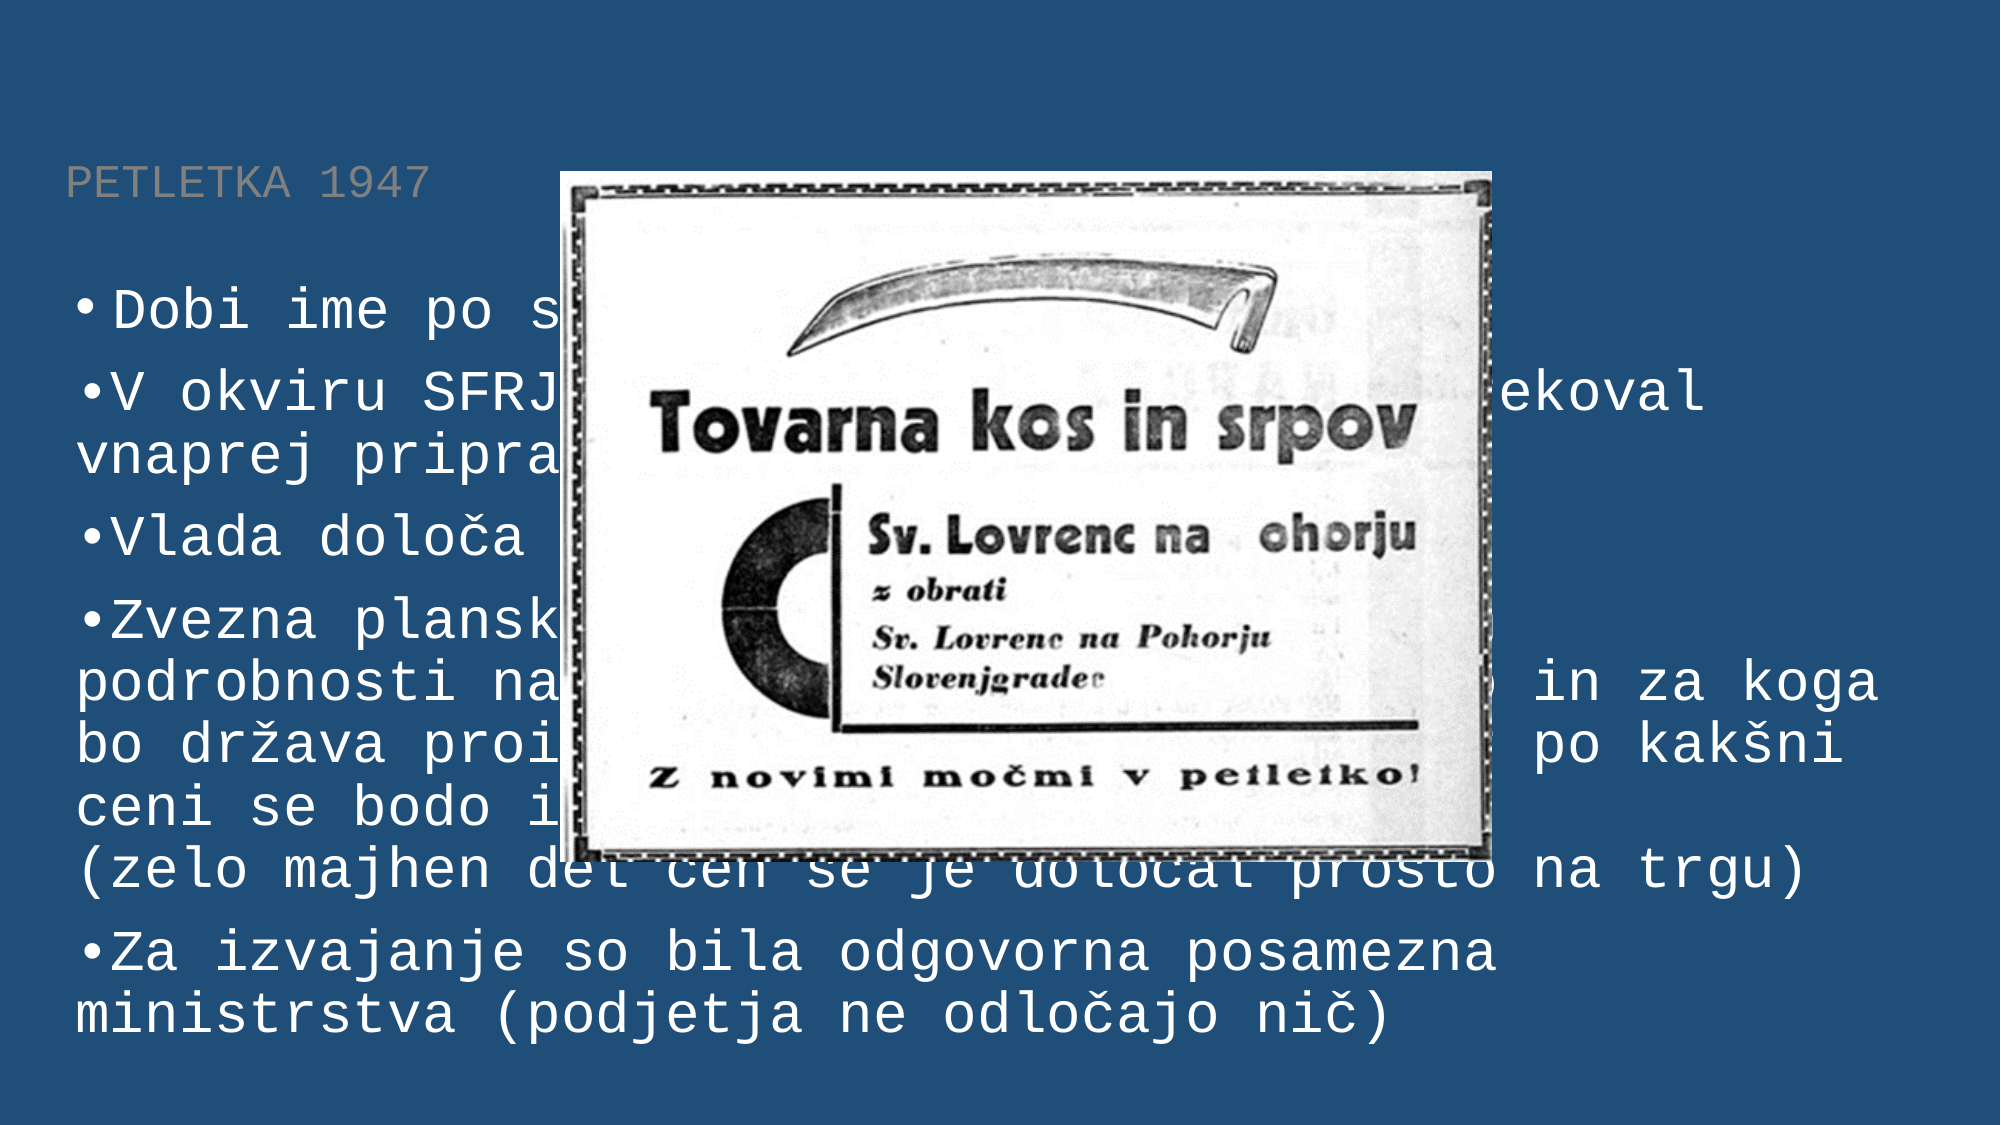

# PETLETKA 1947
Dobi ime po sovjetskem vzoru
•V okviru SFRJ je slovensko ekonomijo narekoval vnaprej pripravljen državni načrt
•Vlada določa glavne usmeritve
•Zvezna planska komisija pa je do zadnjih podrobnosti načrtovala: kaj, kako, koliko in za koga bo država proizvajala, plače delavcev ter po kakšni ceni se bodo izdelki prodajali
(zelo majhen del cen se je določal prosto na trgu)
•Za izvajanje so bila odgovorna posamezna ministrstva (podjetja ne odločajo nič)